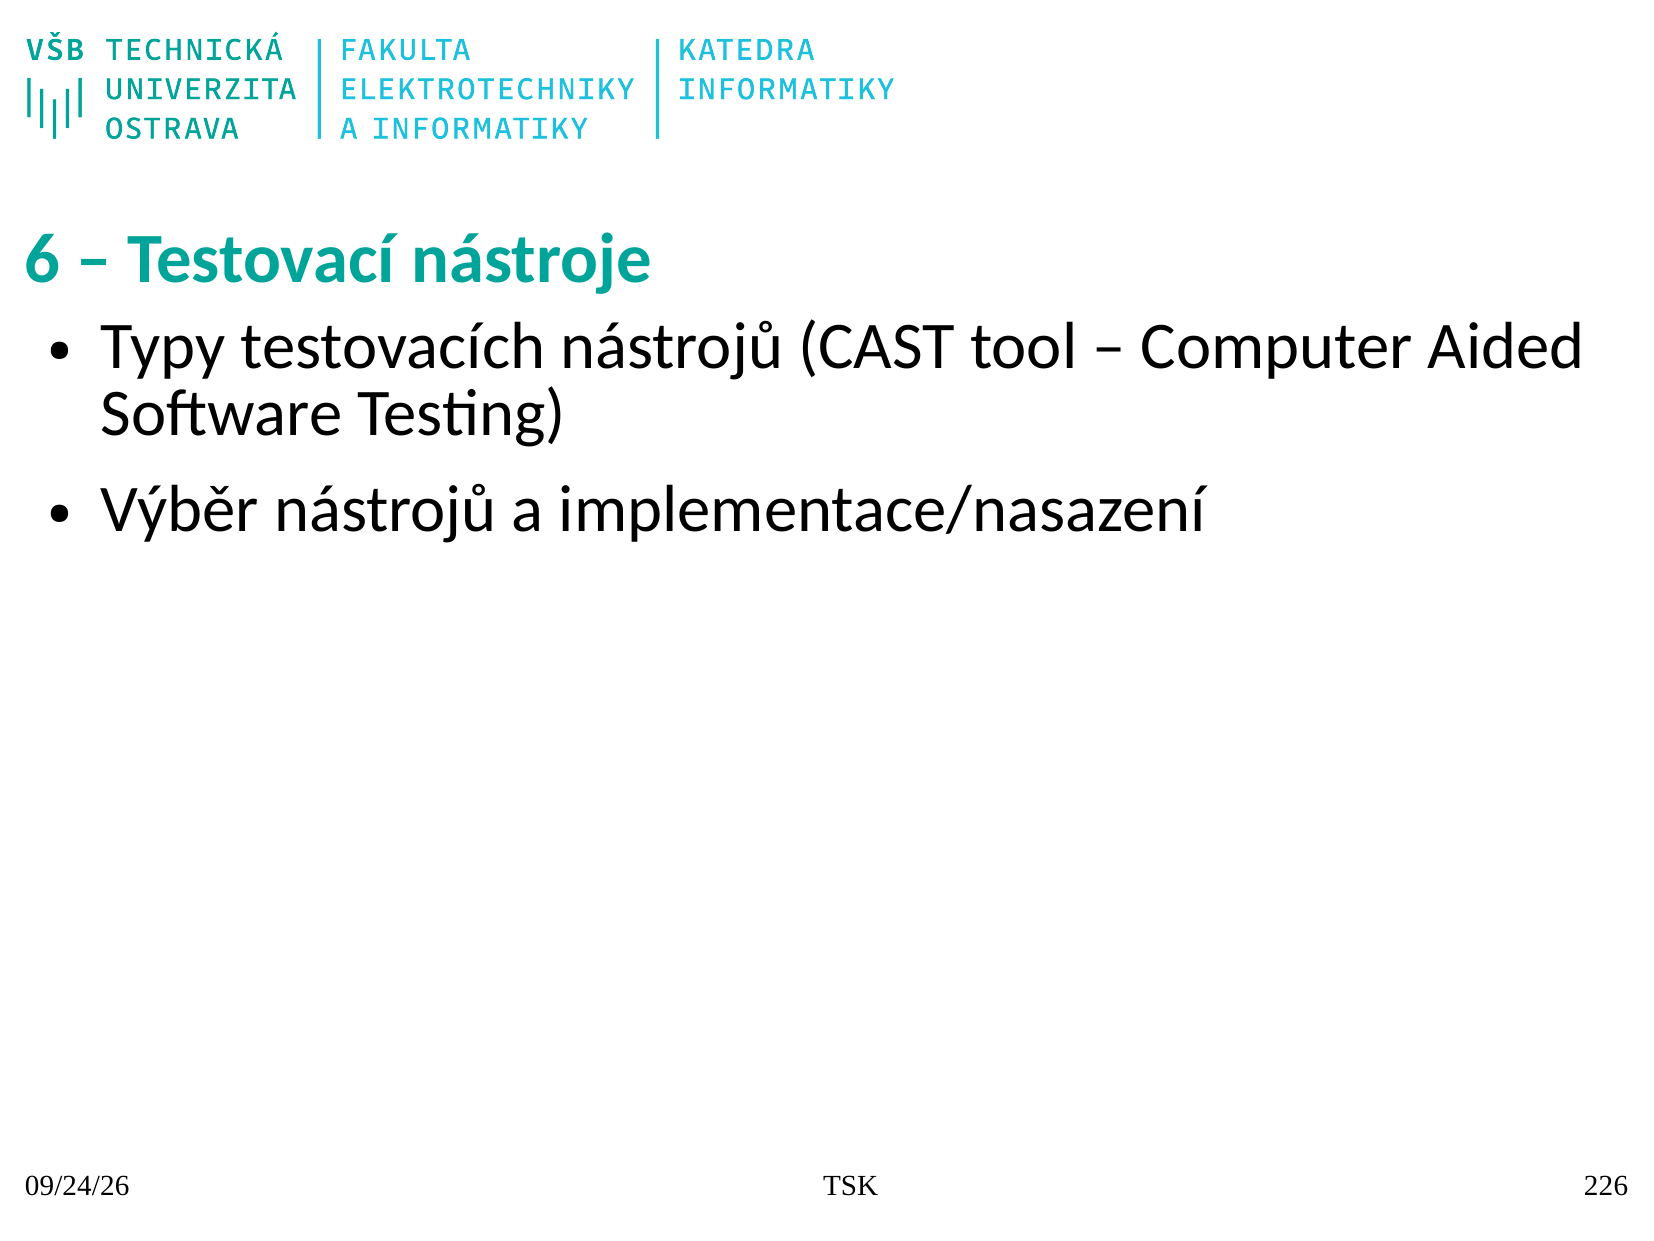

# 6 – Testovací nástroje
Typy testovacích nástrojů (CAST tool – Computer Aided Software Testing)
Výběr nástrojů a implementace/nasazení
TSK
226